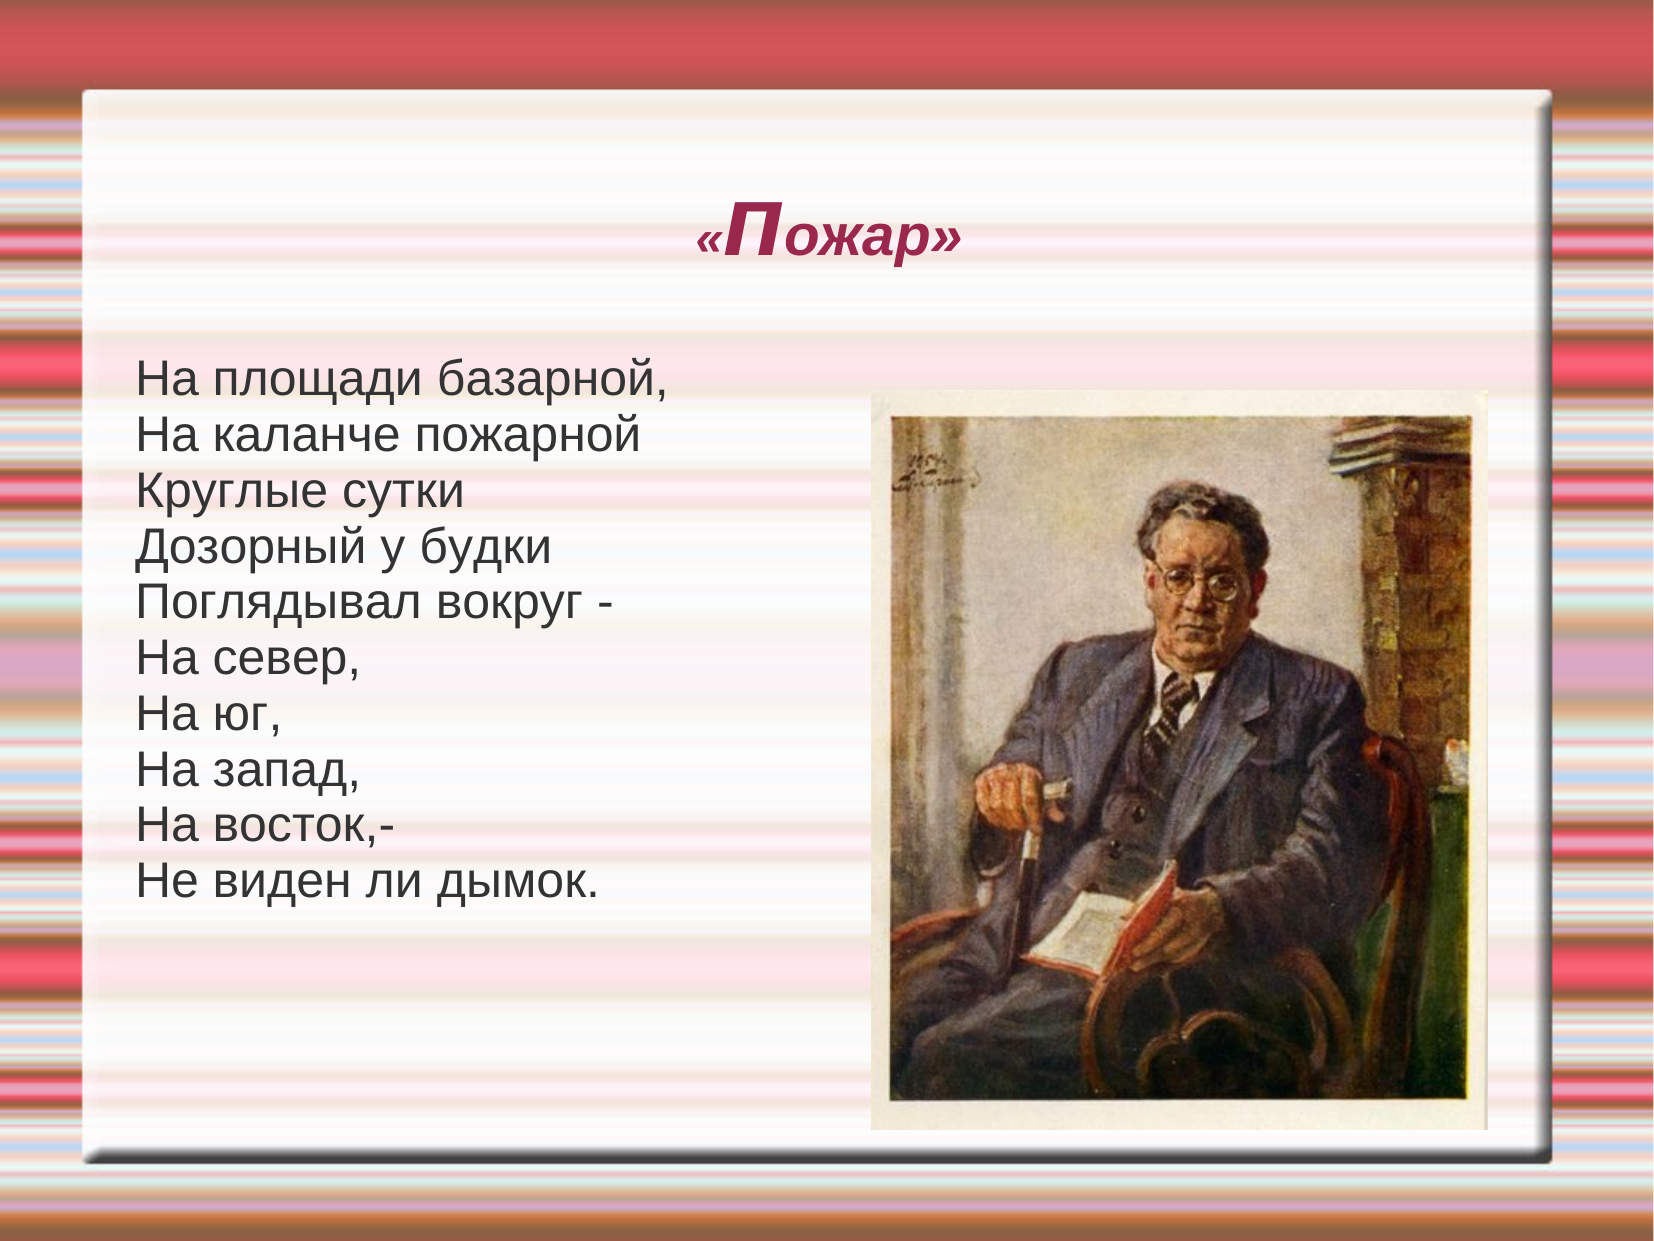

# «пожар»
На площади базарной,
На каланче пожарной
Круглые сутки
Дозорный у будки
Поглядывал вокруг -
На север,
На юг,
На запад,
На восток,-
Не виден ли дымок.